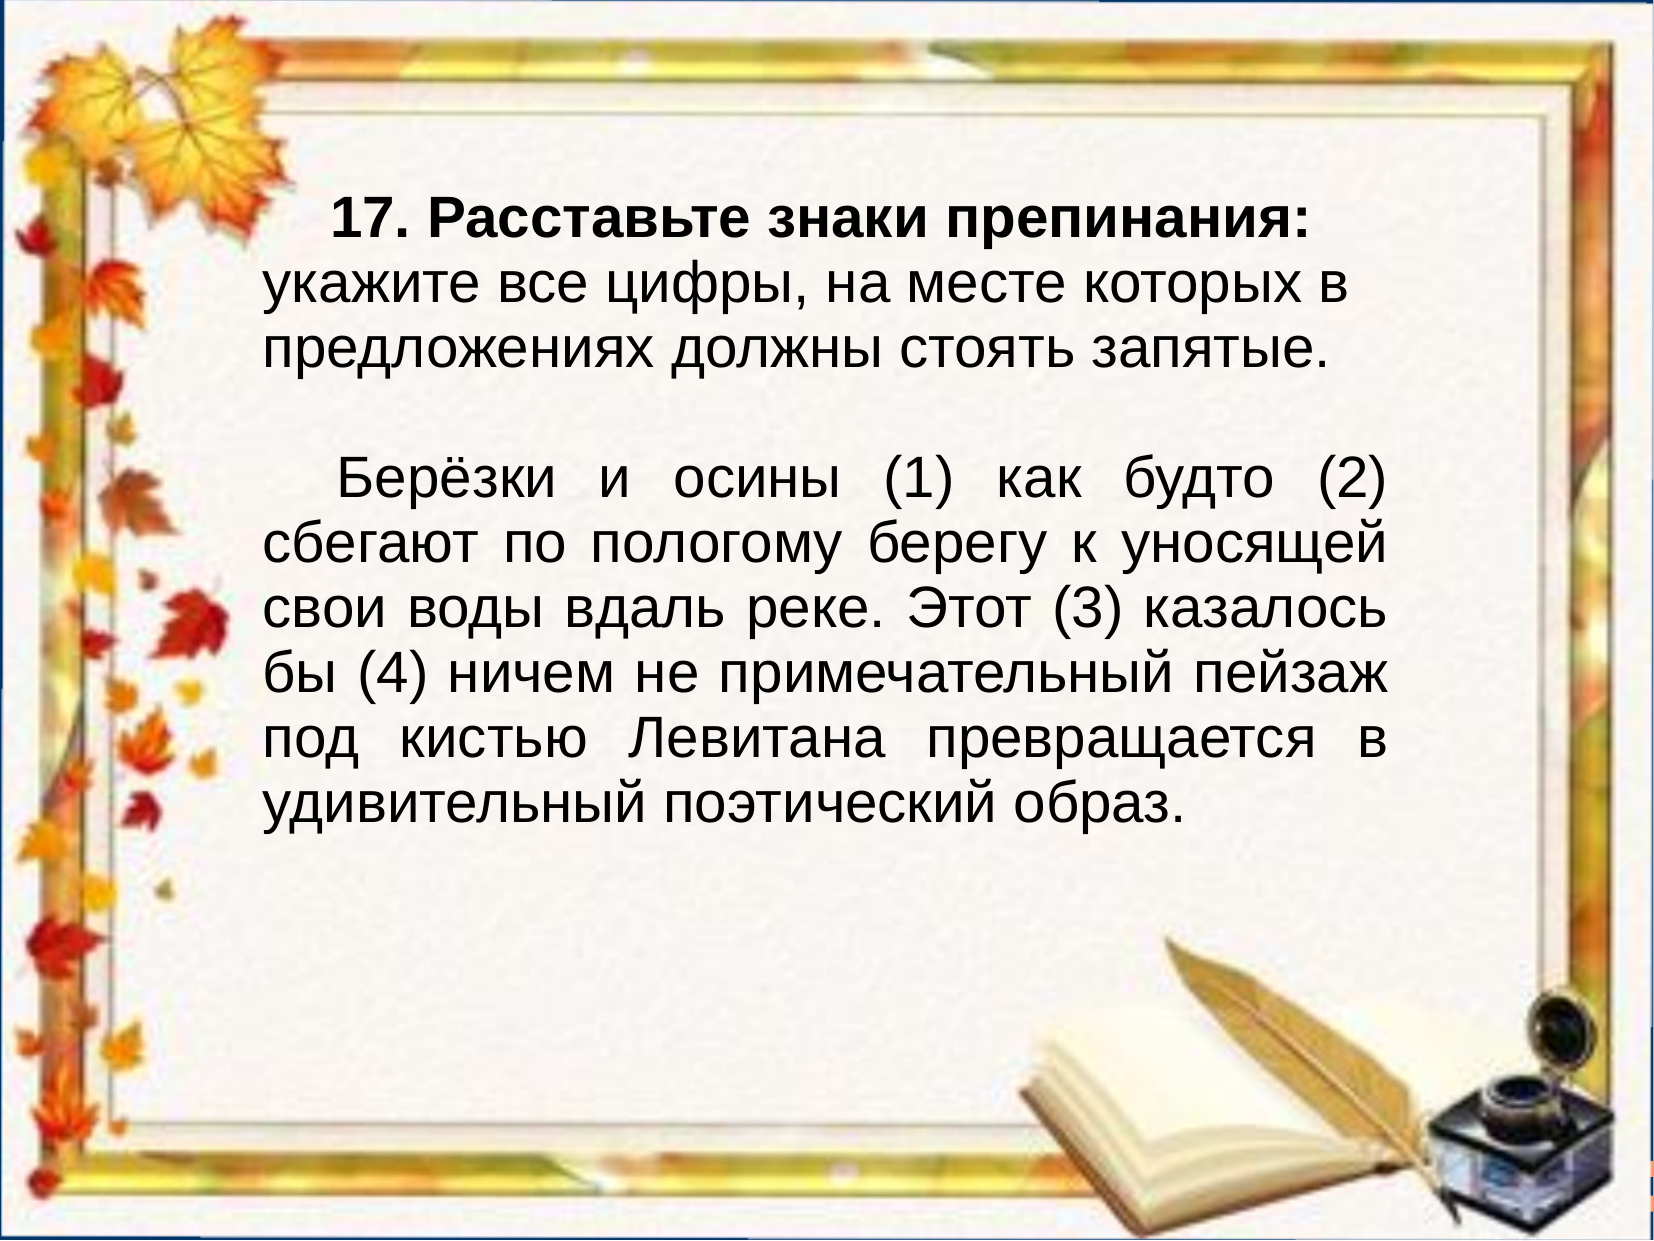

#
	17. Расставьте знаки препинания: укажите все цифры, на месте которых в предложениях должны стоять запятые.
	Берёзки и осины (1) как будто (2) сбегают по пологому берегу к уносящей свои воды вдаль реке. Этот (3) казалось бы (4) ничем не примечательный пейзаж под кистью Левитана превращается в удивительный поэтический образ.